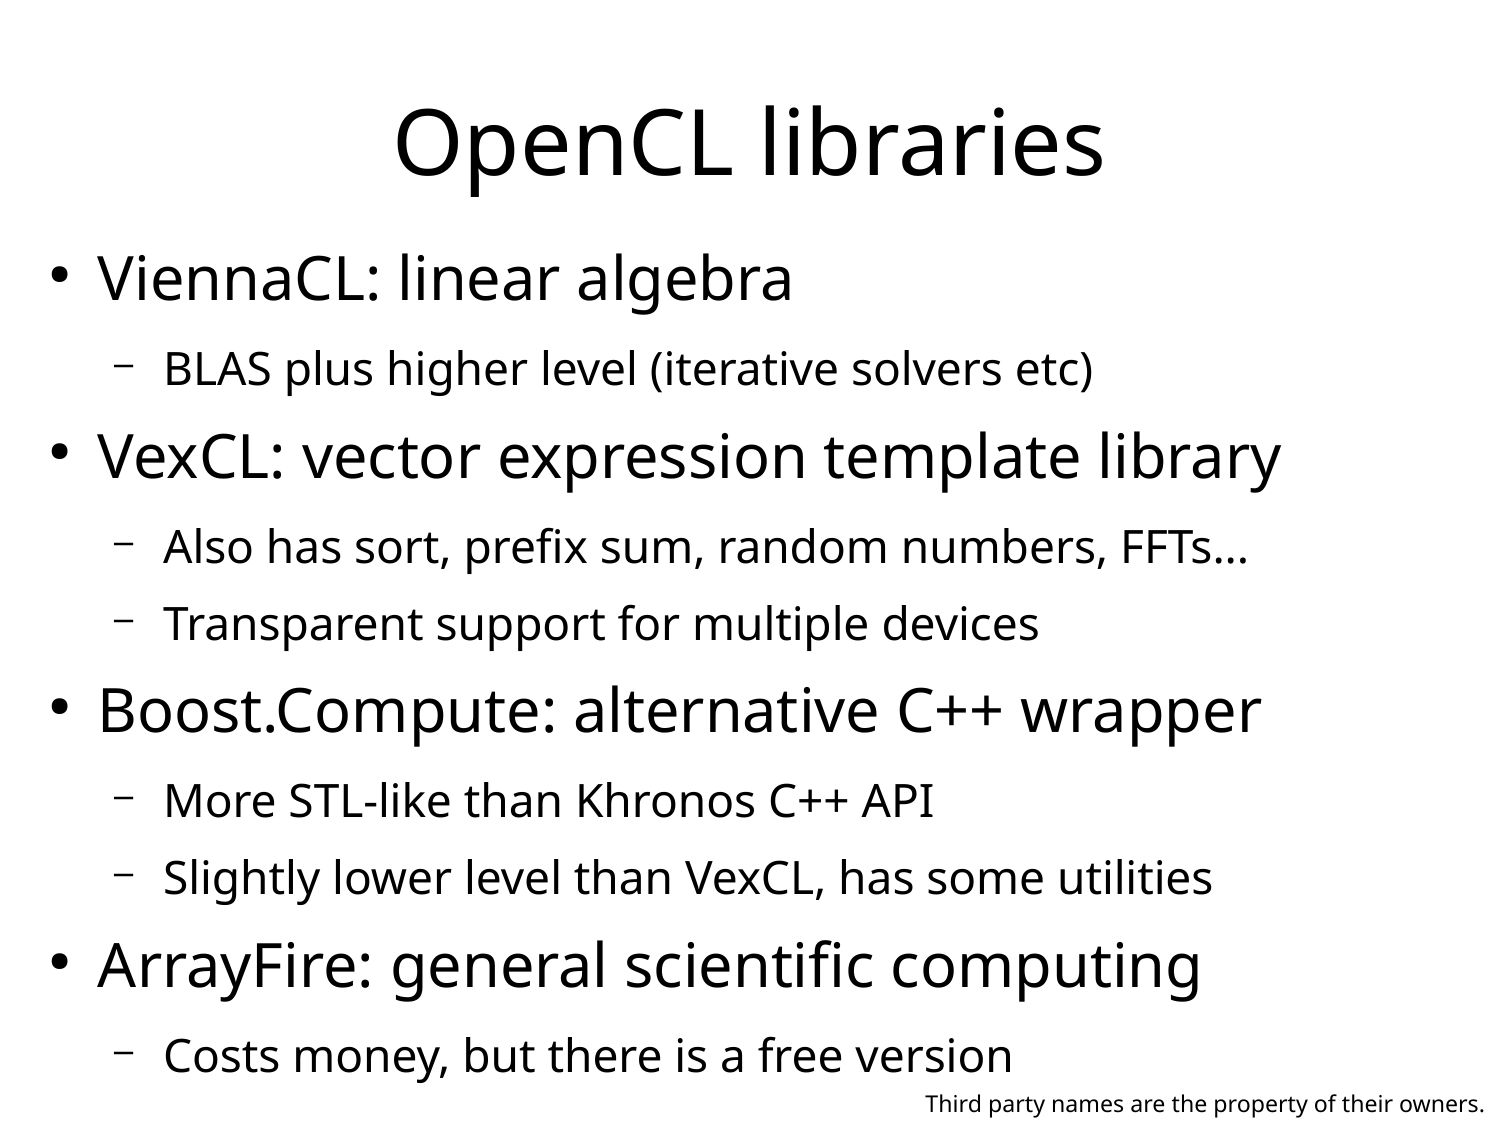

# OpenCL libraries
ViennaCL: linear algebra
BLAS plus higher level (iterative solvers etc)
VexCL: vector expression template library
Also has sort, prefix sum, random numbers, FFTs...
Transparent support for multiple devices
Boost.Compute: alternative C++ wrapper
More STL-like than Khronos C++ API
Slightly lower level than VexCL, has some utilities
ArrayFire: general scientific computing
Costs money, but there is a free version
Third party names are the property of their owners.